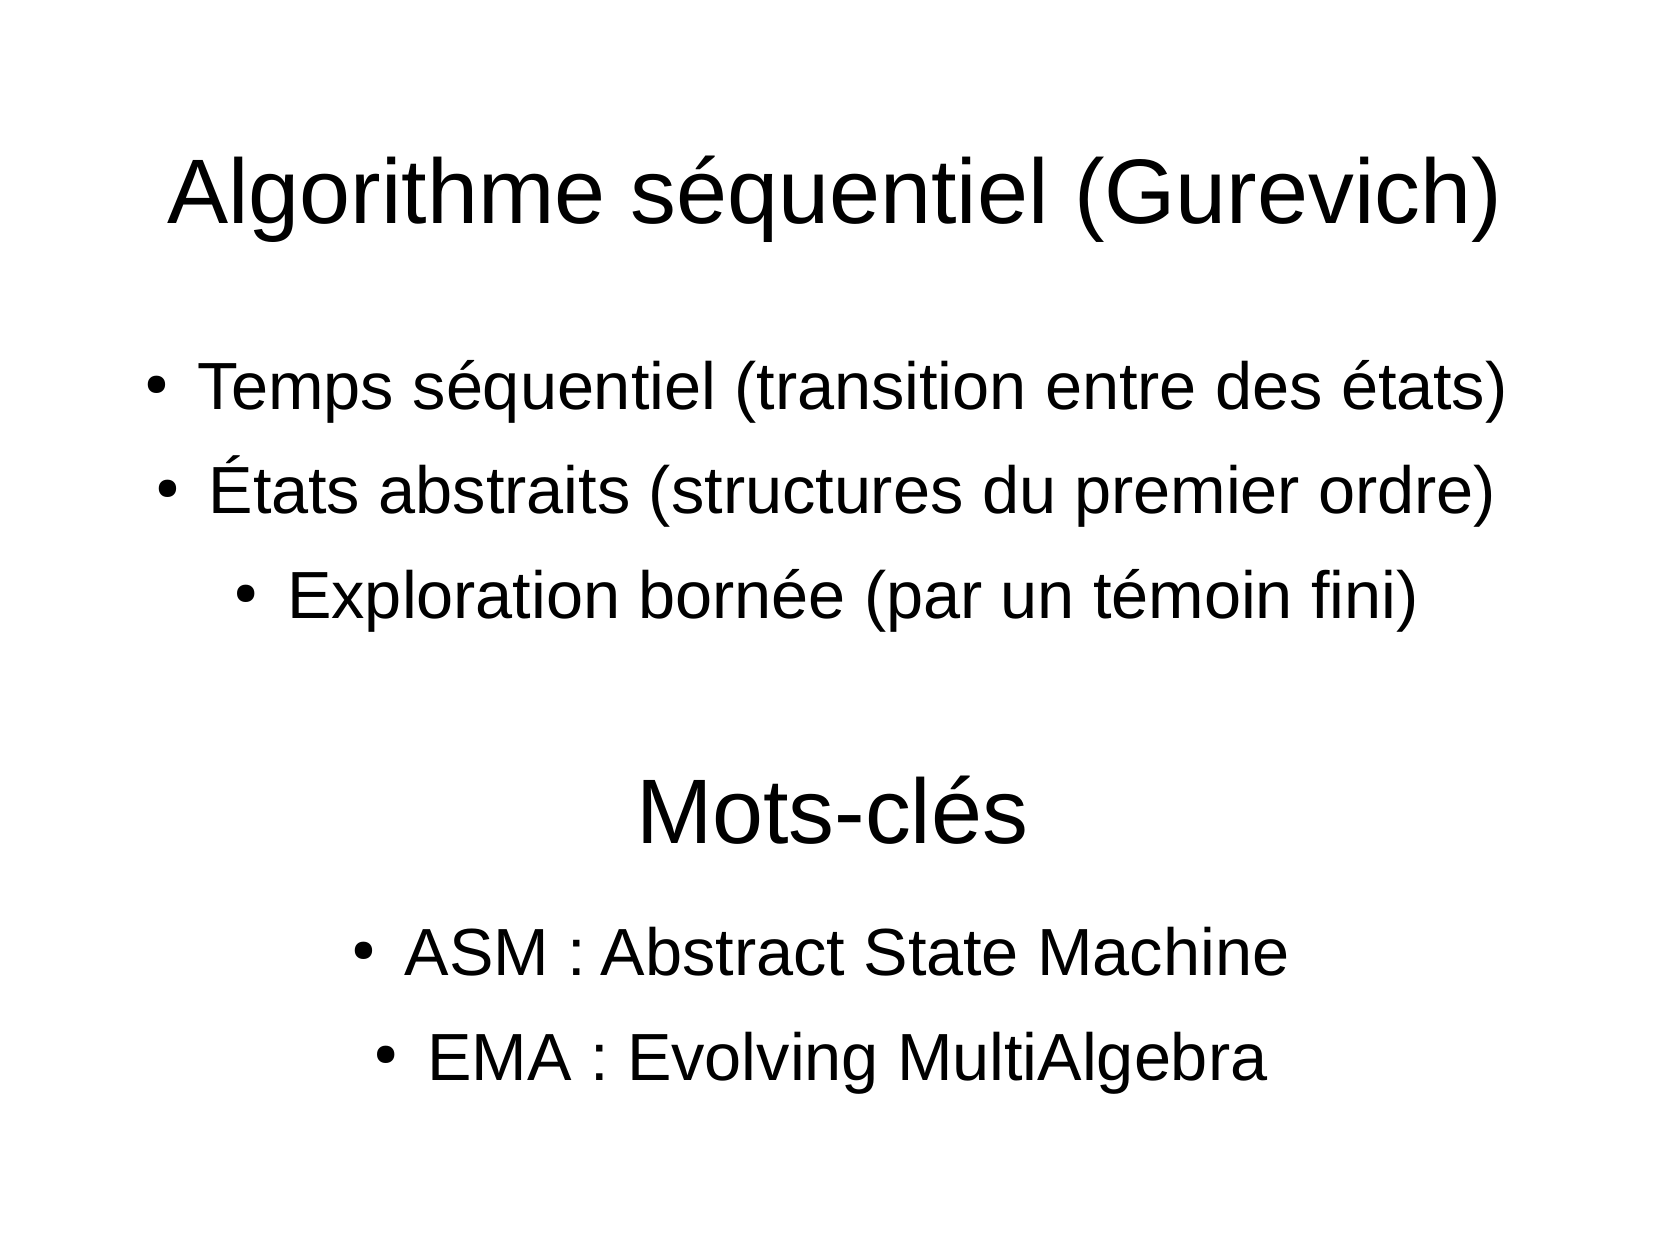

# Algorithme séquentiel (Gurevich)
Temps séquentiel (transition entre des états)
États abstraits (structures du premier ordre)
Exploration bornée (par un témoin fini)
Mots-clés
ASM : Abstract State Machine
EMA : Evolving MultiAlgebra